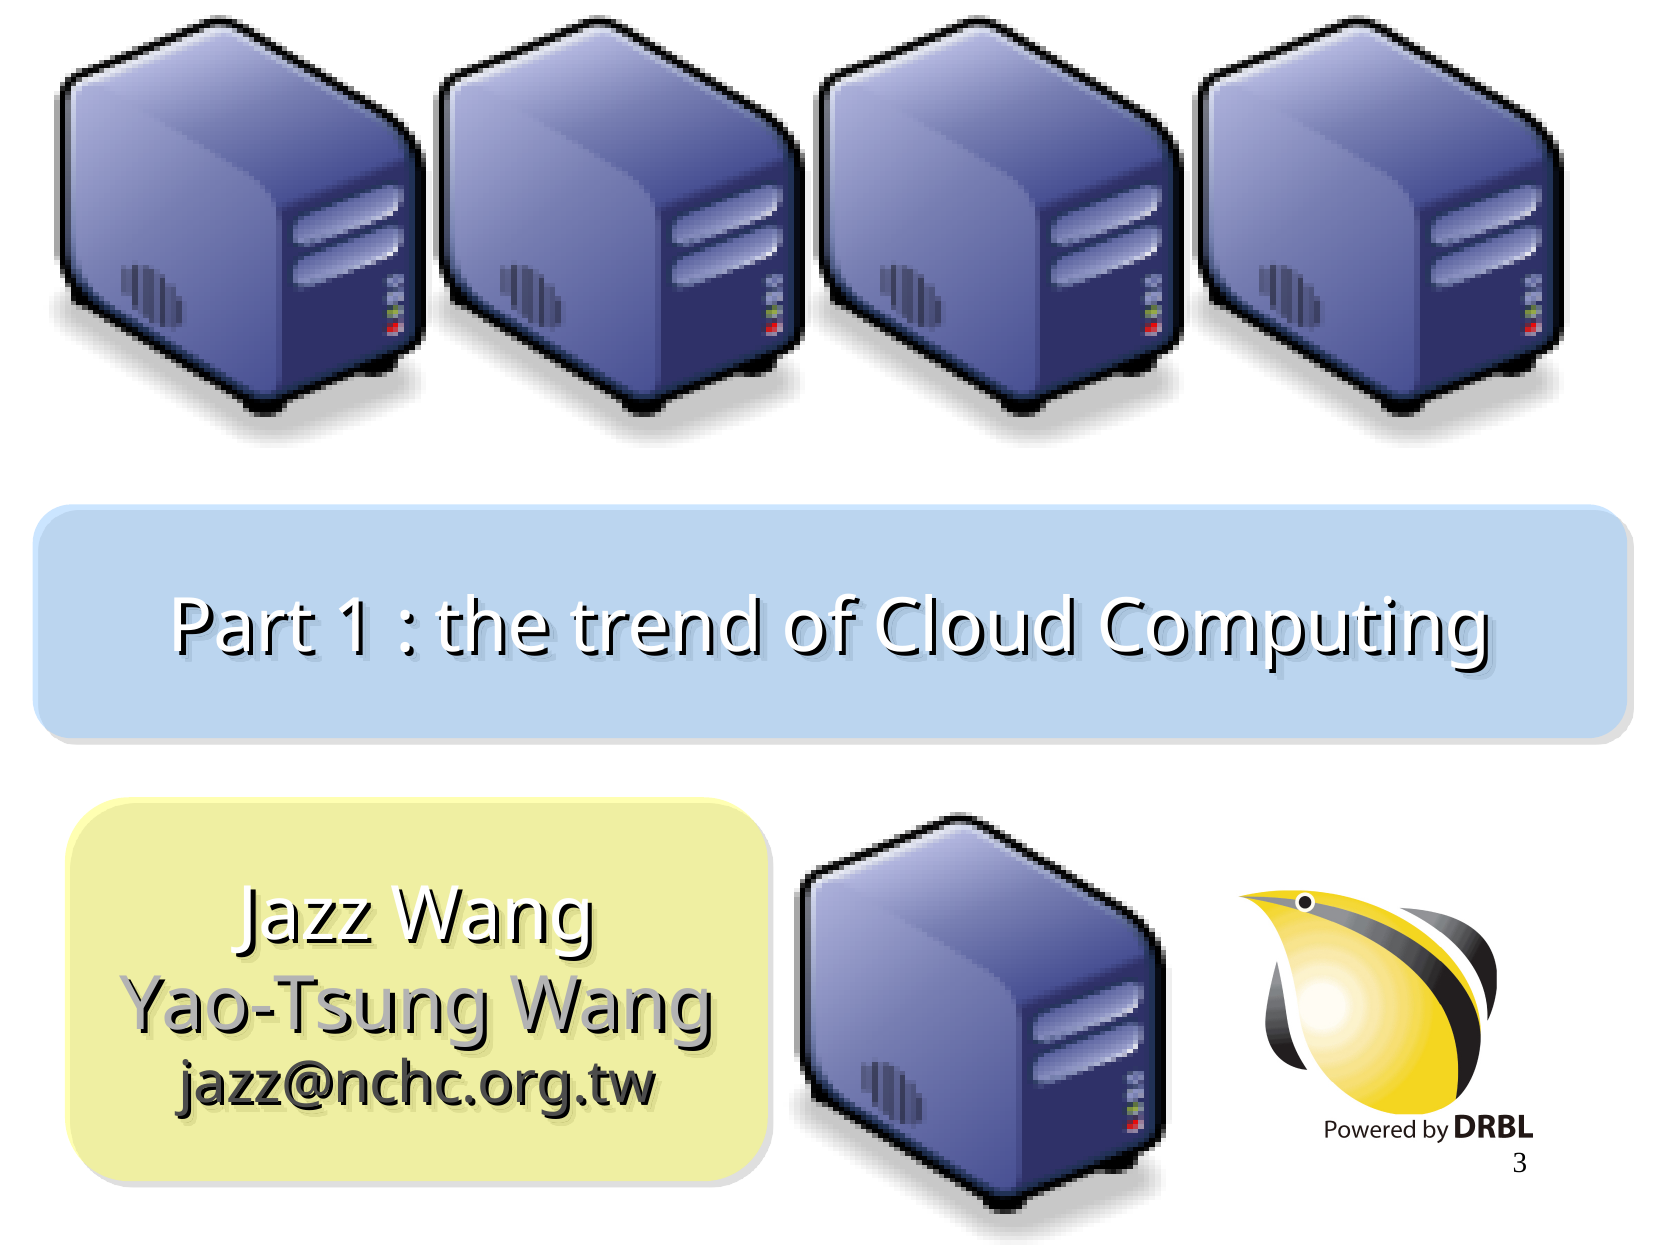

Part 1 : the trend of Cloud Computing
Jazz Wang
Yao-Tsung Wang
jazz@nchc.org.tw
3